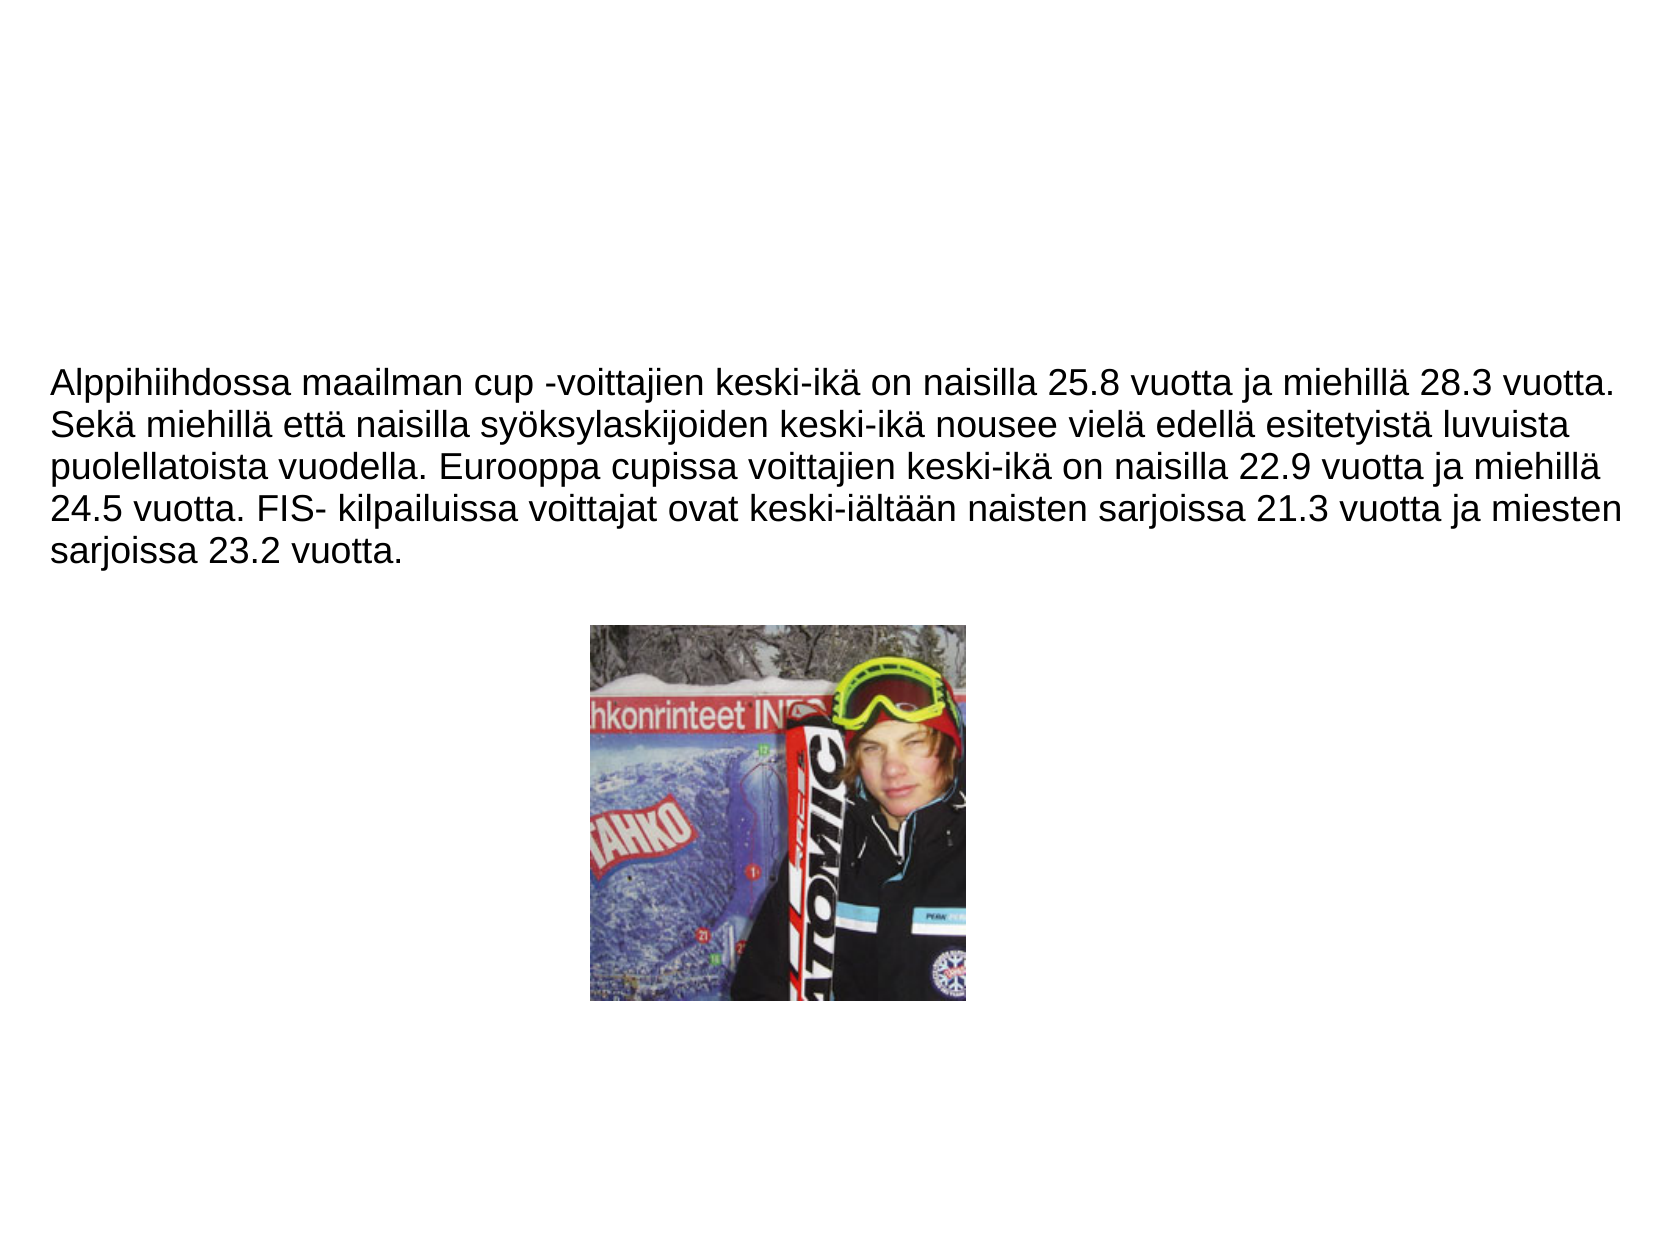

Alppihiihdossa maailman cup -voittajien keski-ikä on naisilla 25.8 vuotta ja miehillä 28.3 vuotta. Sekä miehillä että naisilla syöksylaskijoiden keski-ikä nousee vielä edellä esitetyistä luvuista puolellatoista vuodella. Eurooppa cupissa voittajien keski-ikä on naisilla 22.9 vuotta ja miehillä
24.5 vuotta. FIS- kilpailuissa voittajat ovat keski-iältään naisten sarjoissa 21.3 vuotta ja miesten sarjoissa 23.2 vuotta.